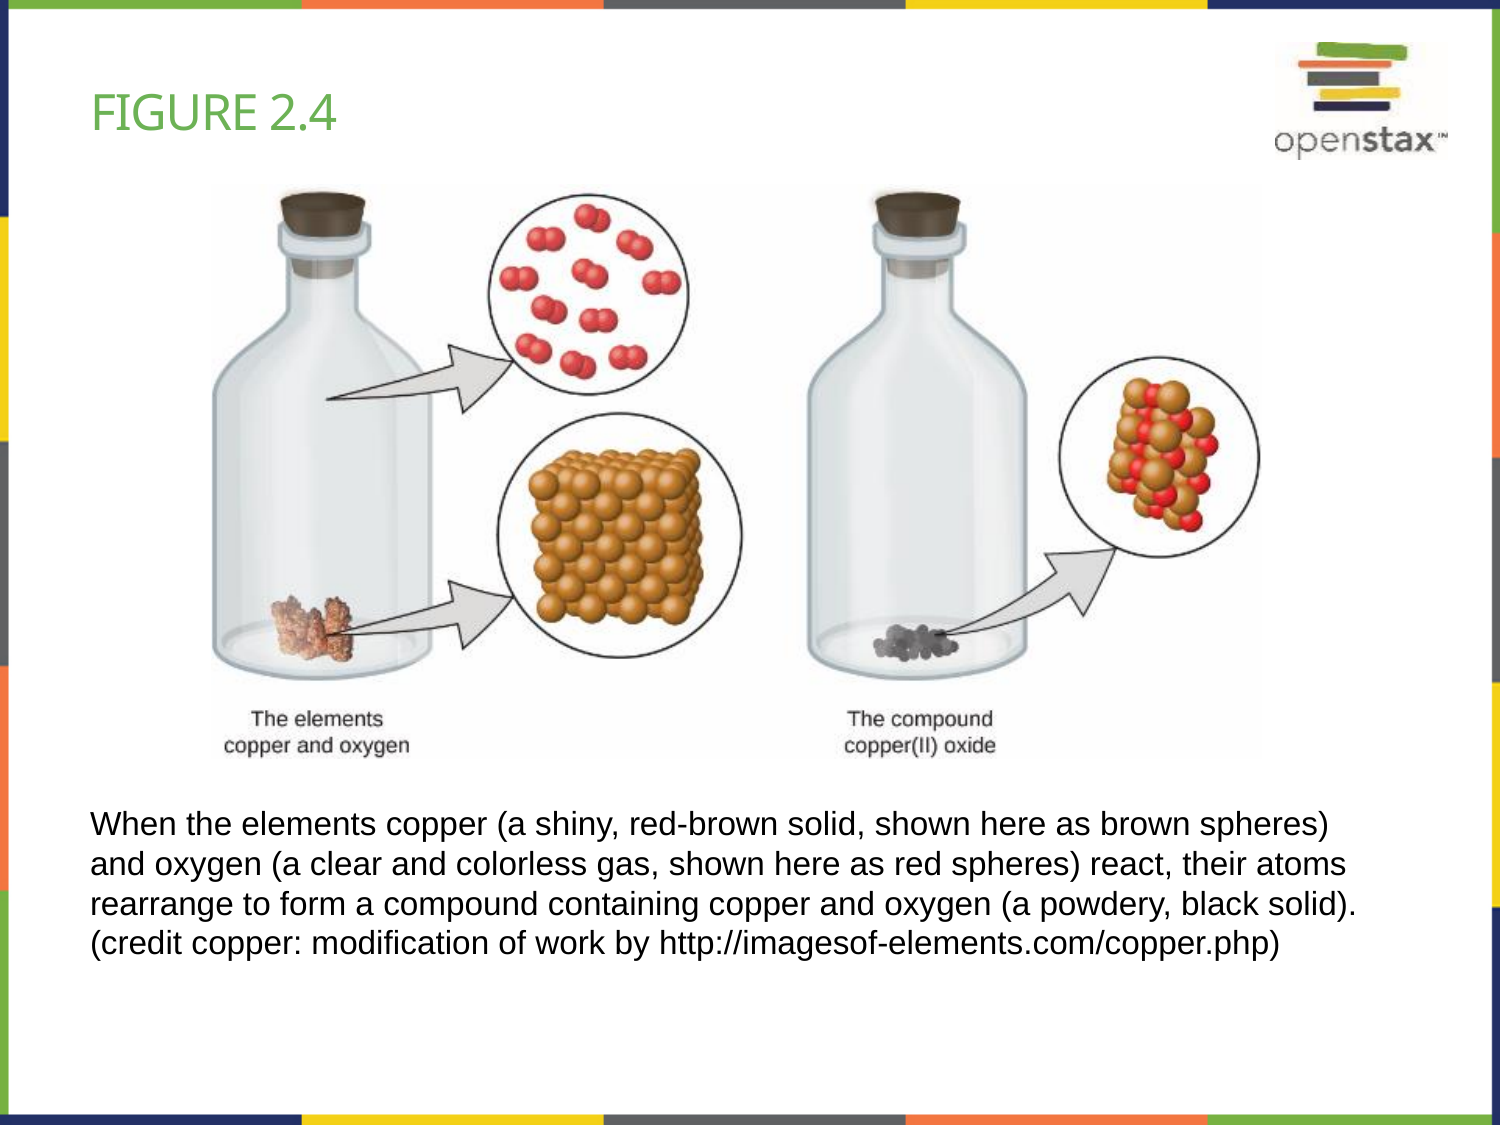

# Figure 2.4
When the elements copper (a shiny, red-brown solid, shown here as brown spheres) and oxygen (a clear and colorless gas, shown here as red spheres) react, their atoms rearrange to form a compound containing copper and oxygen (a powdery, black solid). (credit copper: modification of work by http://imagesof-elements.com/copper.php)